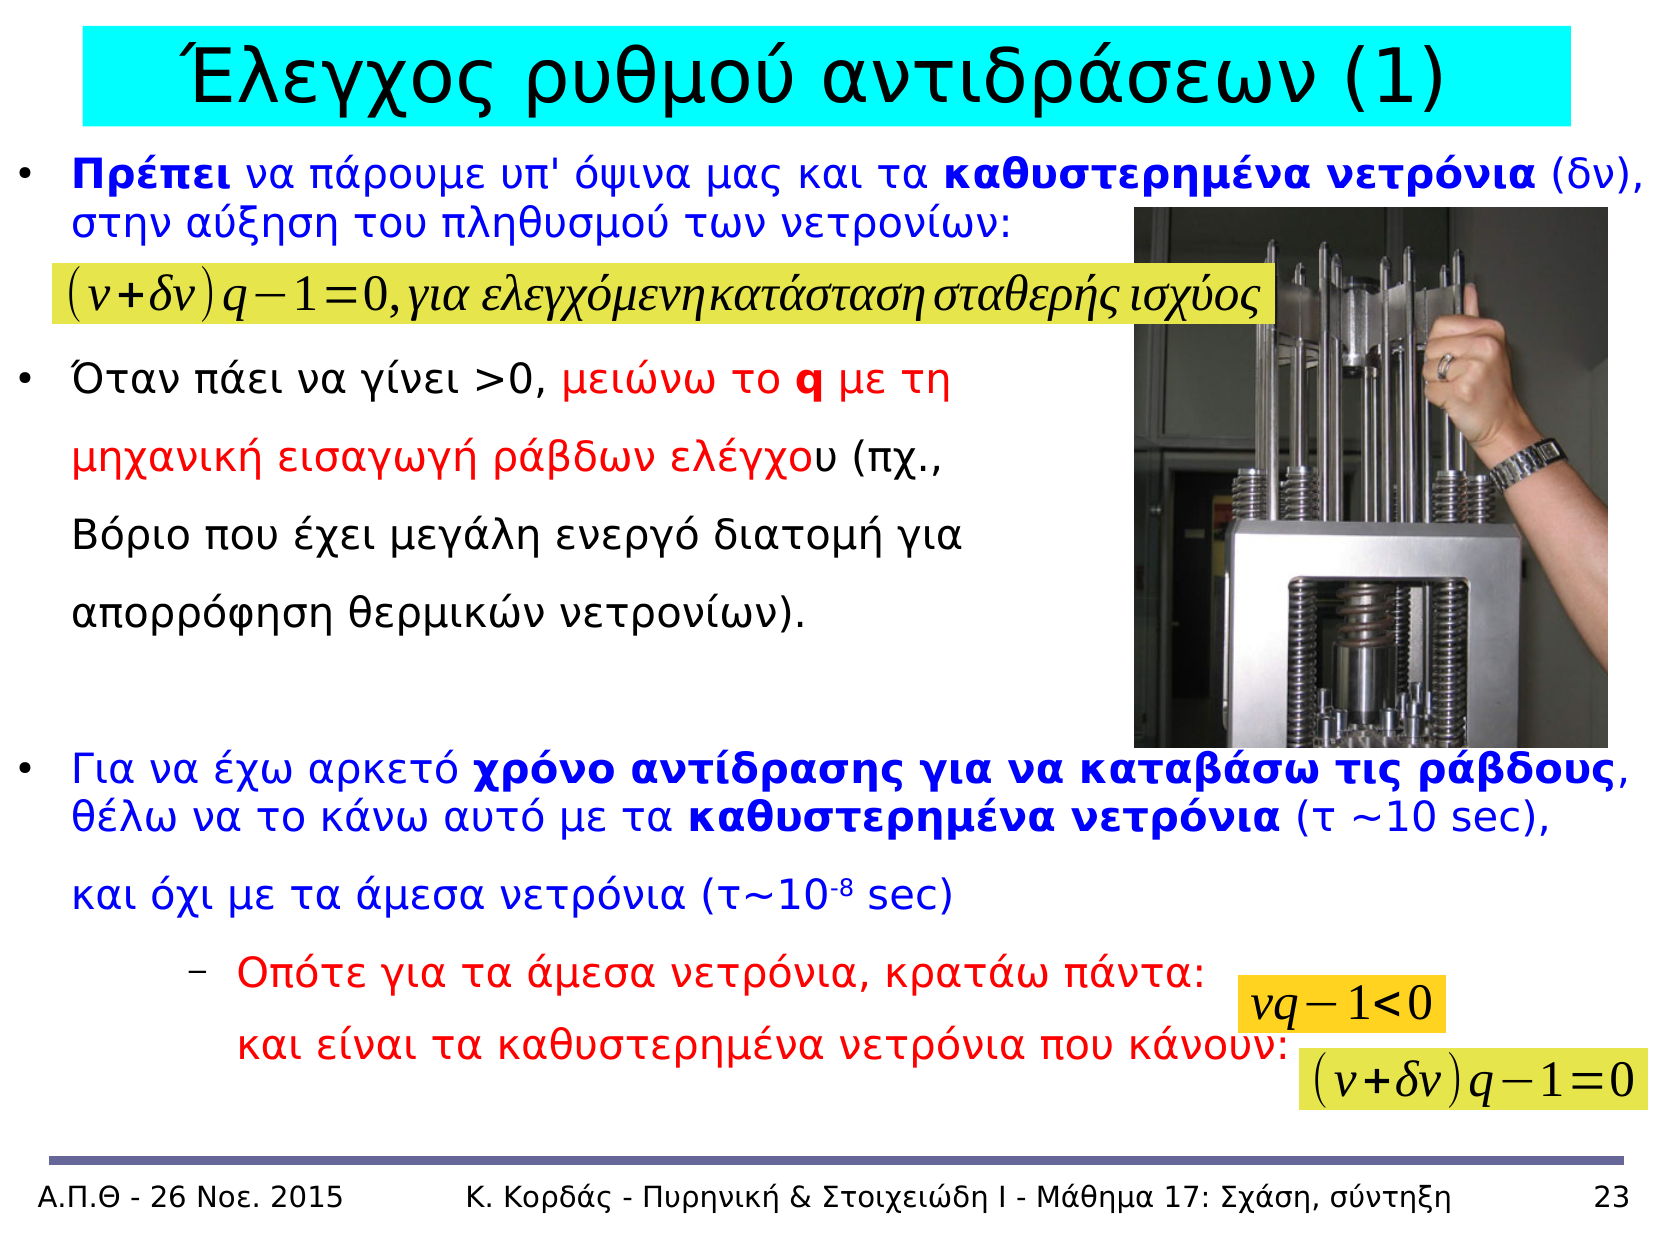

# Έλεγχος ρυθμού αντιδράσεων (1)
Πρέπει να πάρουμε υπ' όψινα μας και τα καθυστερημένα νετρόνια (δν), στην αύξηση του πληθυσμού των νετρονίων:
Όταν πάει να γίνει >0, μειώνω το q με τη
μηχανική εισαγωγή ράβδων ελέγχου (πχ.,
Βόριο που έχει μεγάλη ενεργό διατομή για
απορρόφηση θερμικών νετρονίων).
Για να έχω αρκετό χρόνο αντίδρασης για να καταβάσω τις ράβδους, θέλω να το κάνω αυτό με τα καθυστερημένα νετρόνια (τ ~10 sec),
και όχι με τα άμεσα νετρόνια (τ~10-8 sec)
Οπότε για τα άμεσα νετρόνια, κρατάω πάντα:
και είναι τα καθυστερημένα νετρόνια που κάνουν:
Α.Π.Θ - 26 Νοε. 2015
Κ. Κορδάς - Πυρηνική & Στοιχειώδη Ι - Μάθημα 17: Σχάση, σύντηξη
23